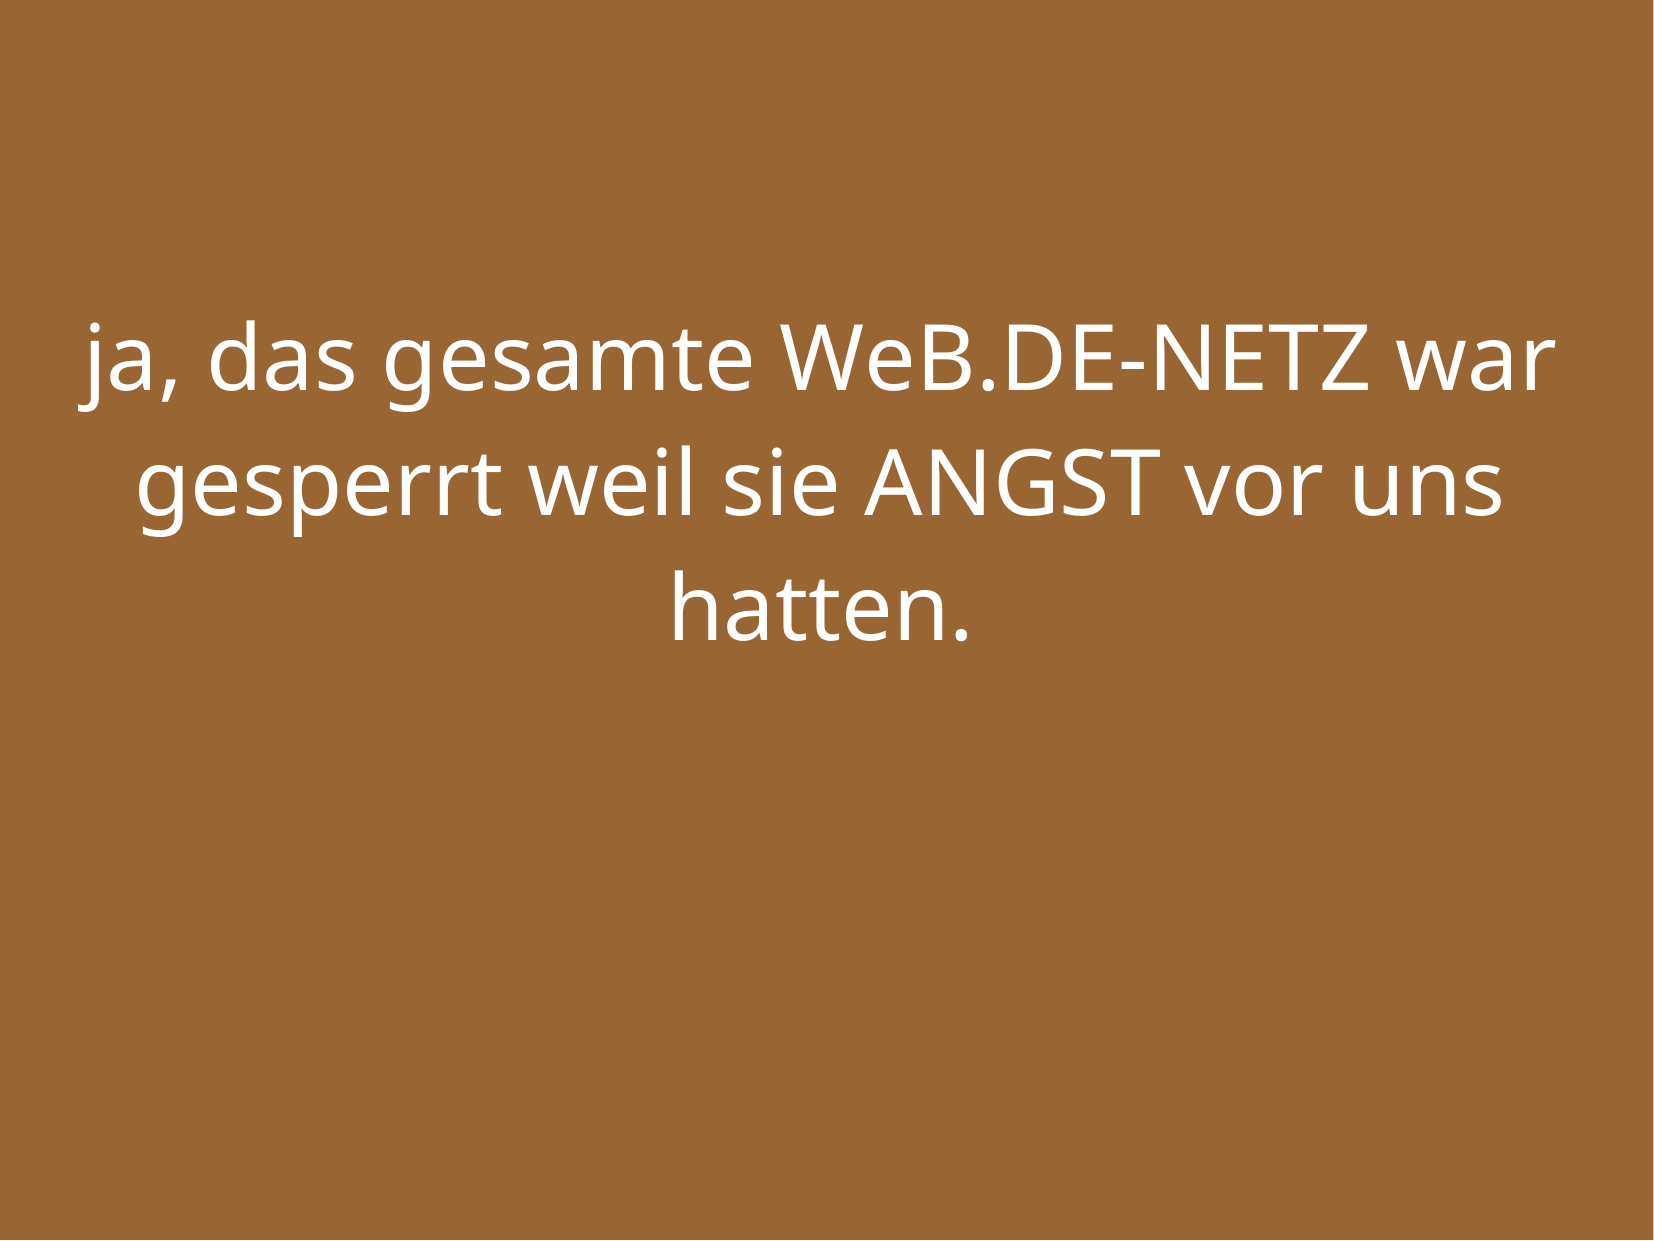

# ja, das gesamte WeB.DE-NETZ war gesperrt weil sie ANGST vor uns hatten.